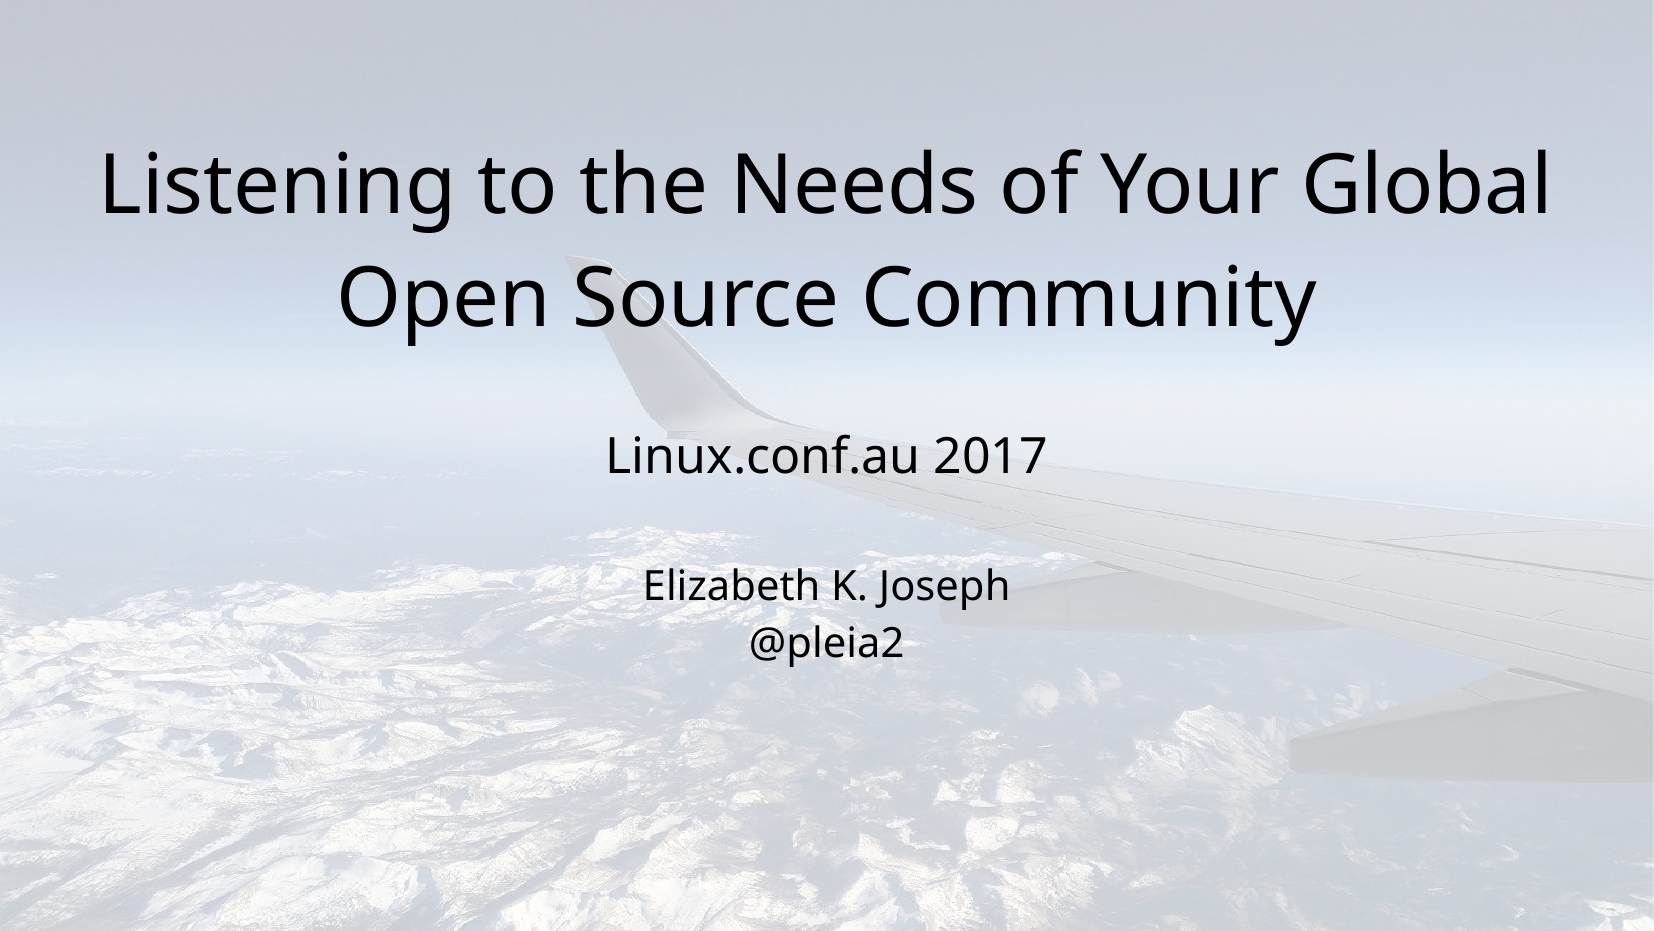

# Listening to the Needs of Your Global Open Source Community
Linux.conf.au 2017
Elizabeth K. Joseph
@pleia2